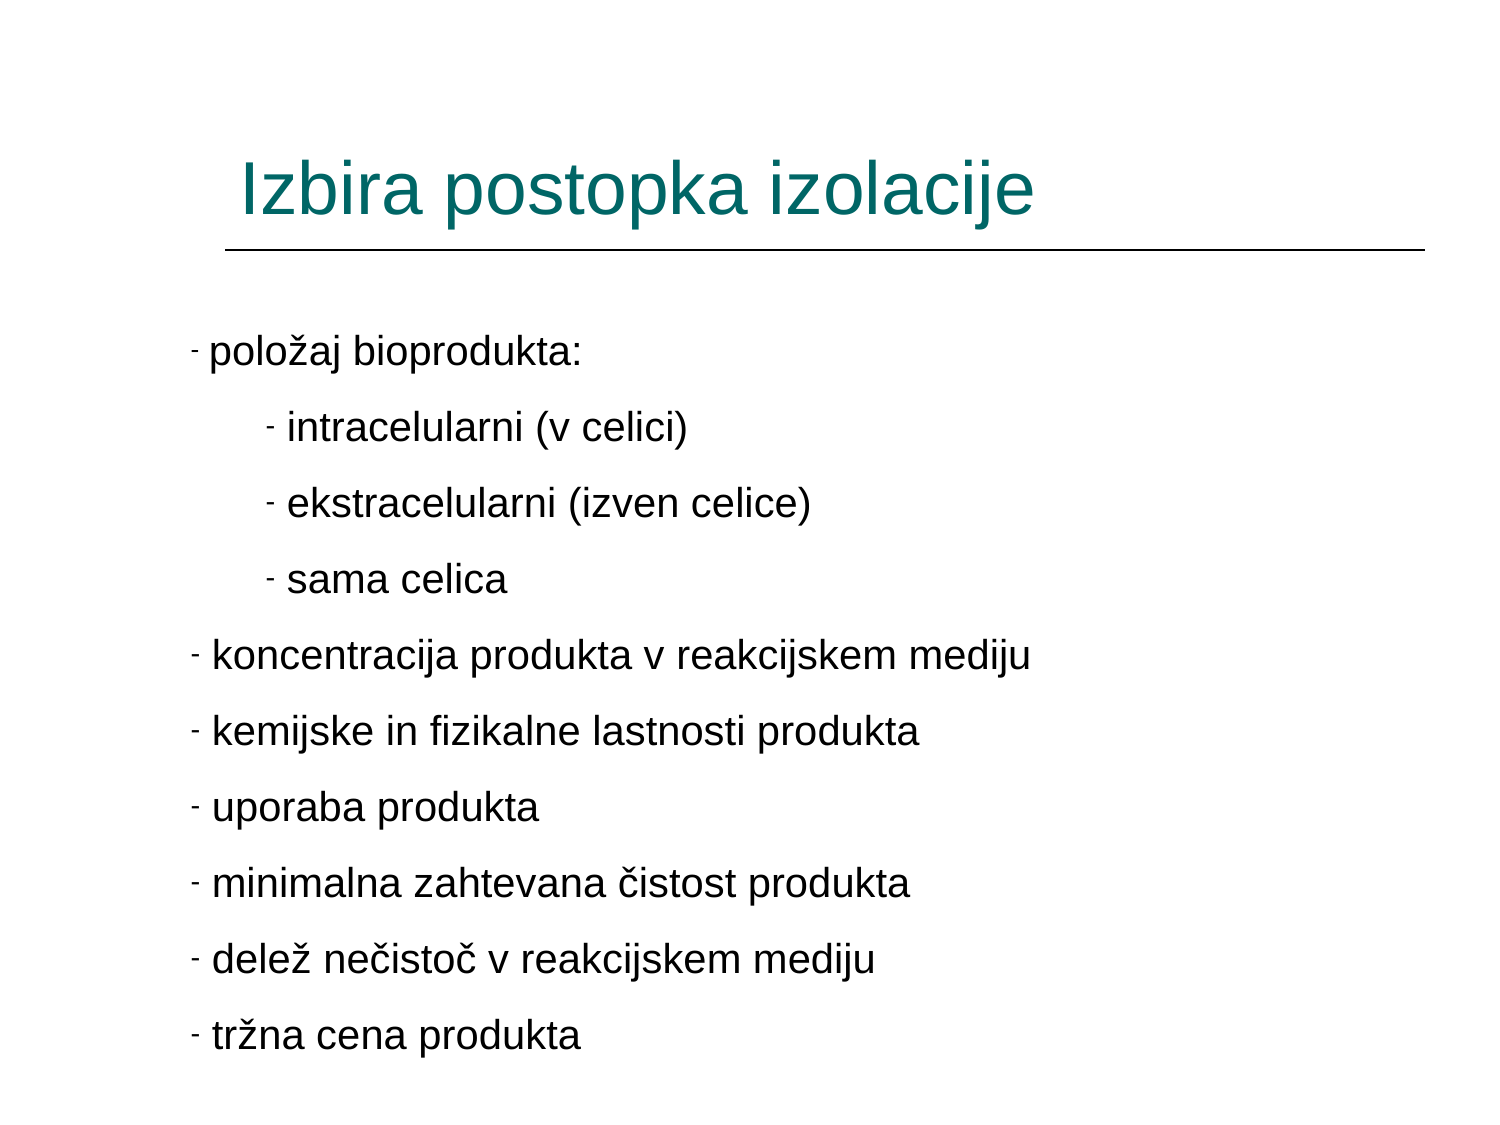

# Izbira postopka izolacije
 položaj bioprodukta:
 intracelularni (v celici)
 ekstracelularni (izven celice)
 sama celica
 koncentracija produkta v reakcijskem mediju
 kemijske in fizikalne lastnosti produkta
 uporaba produkta
 minimalna zahtevana čistost produkta
 delež nečistoč v reakcijskem mediju
 tržna cena produkta